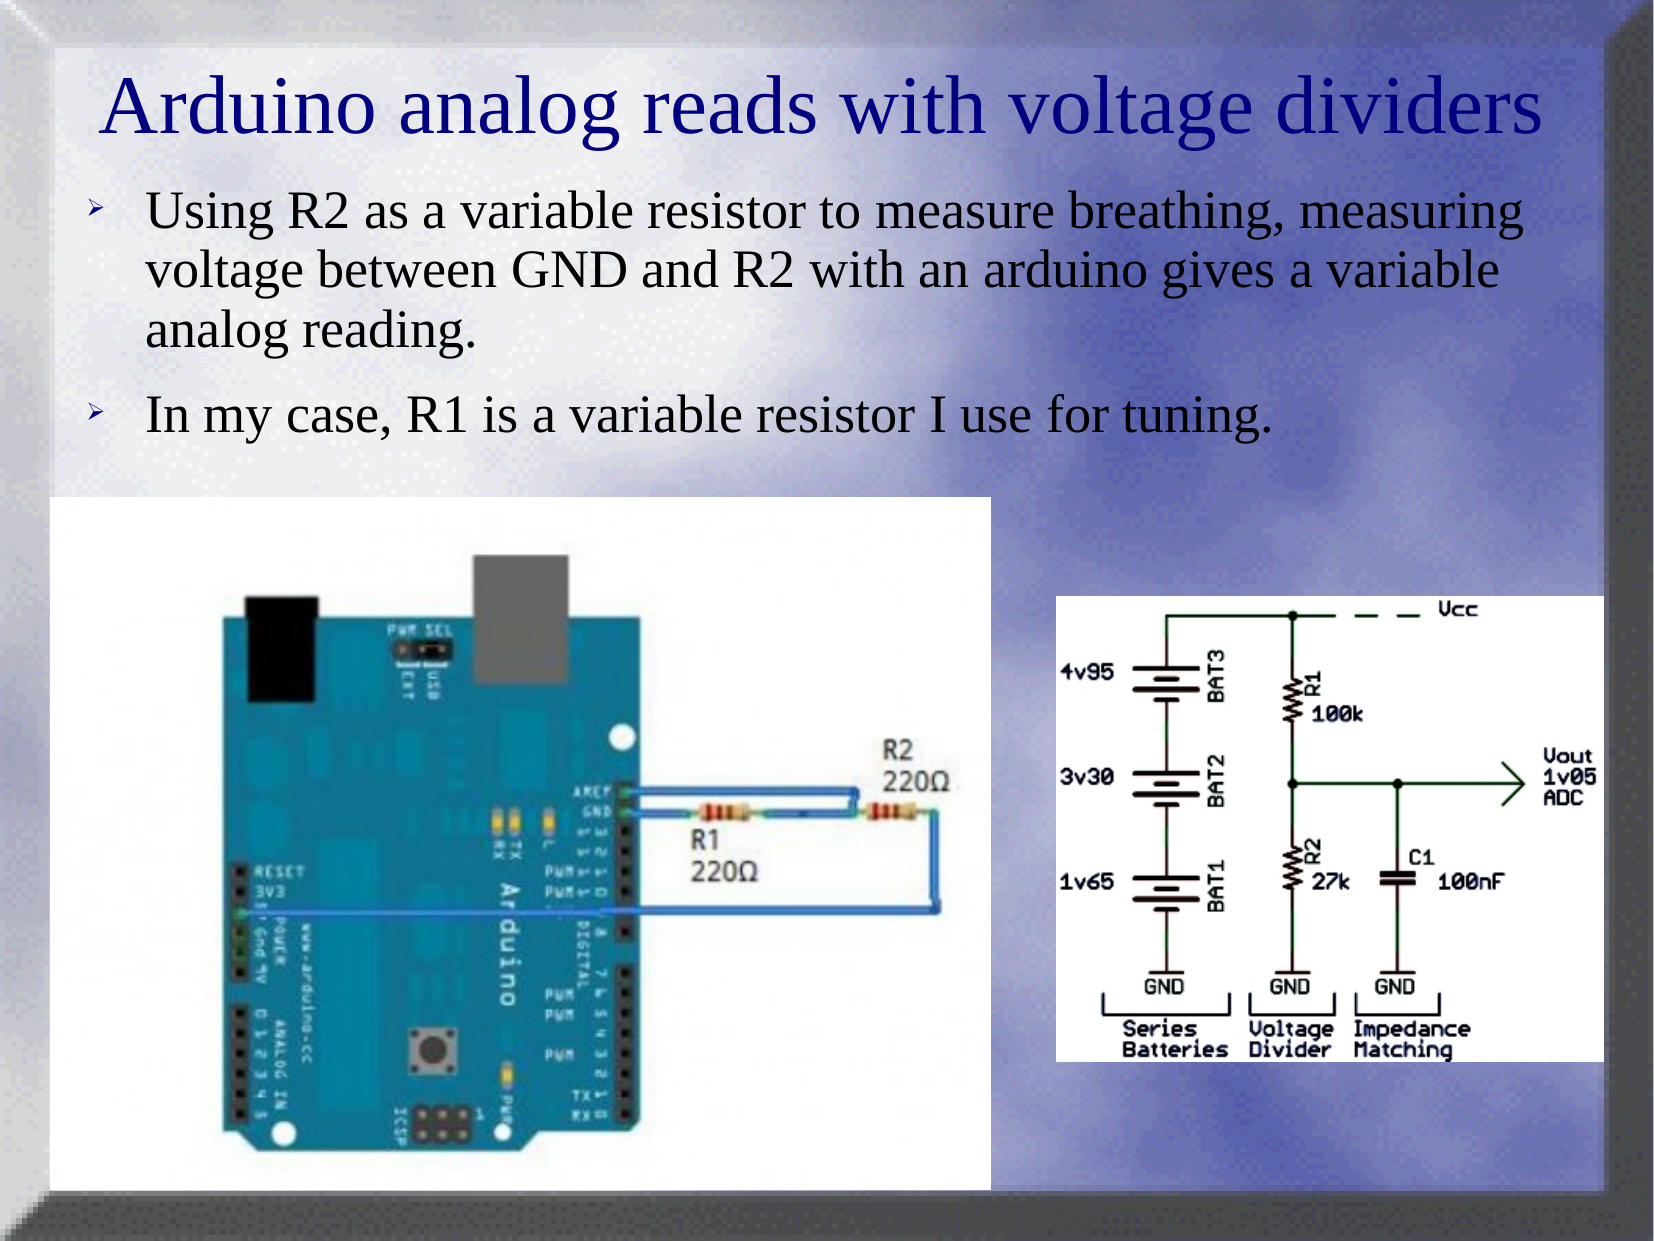

# Arduino analog reads with voltage dividers
Using R2 as a variable resistor to measure breathing, measuring voltage between GND and R2 with an arduino gives a variable analog reading.
In my case, R1 is a variable resistor I use for tuning.